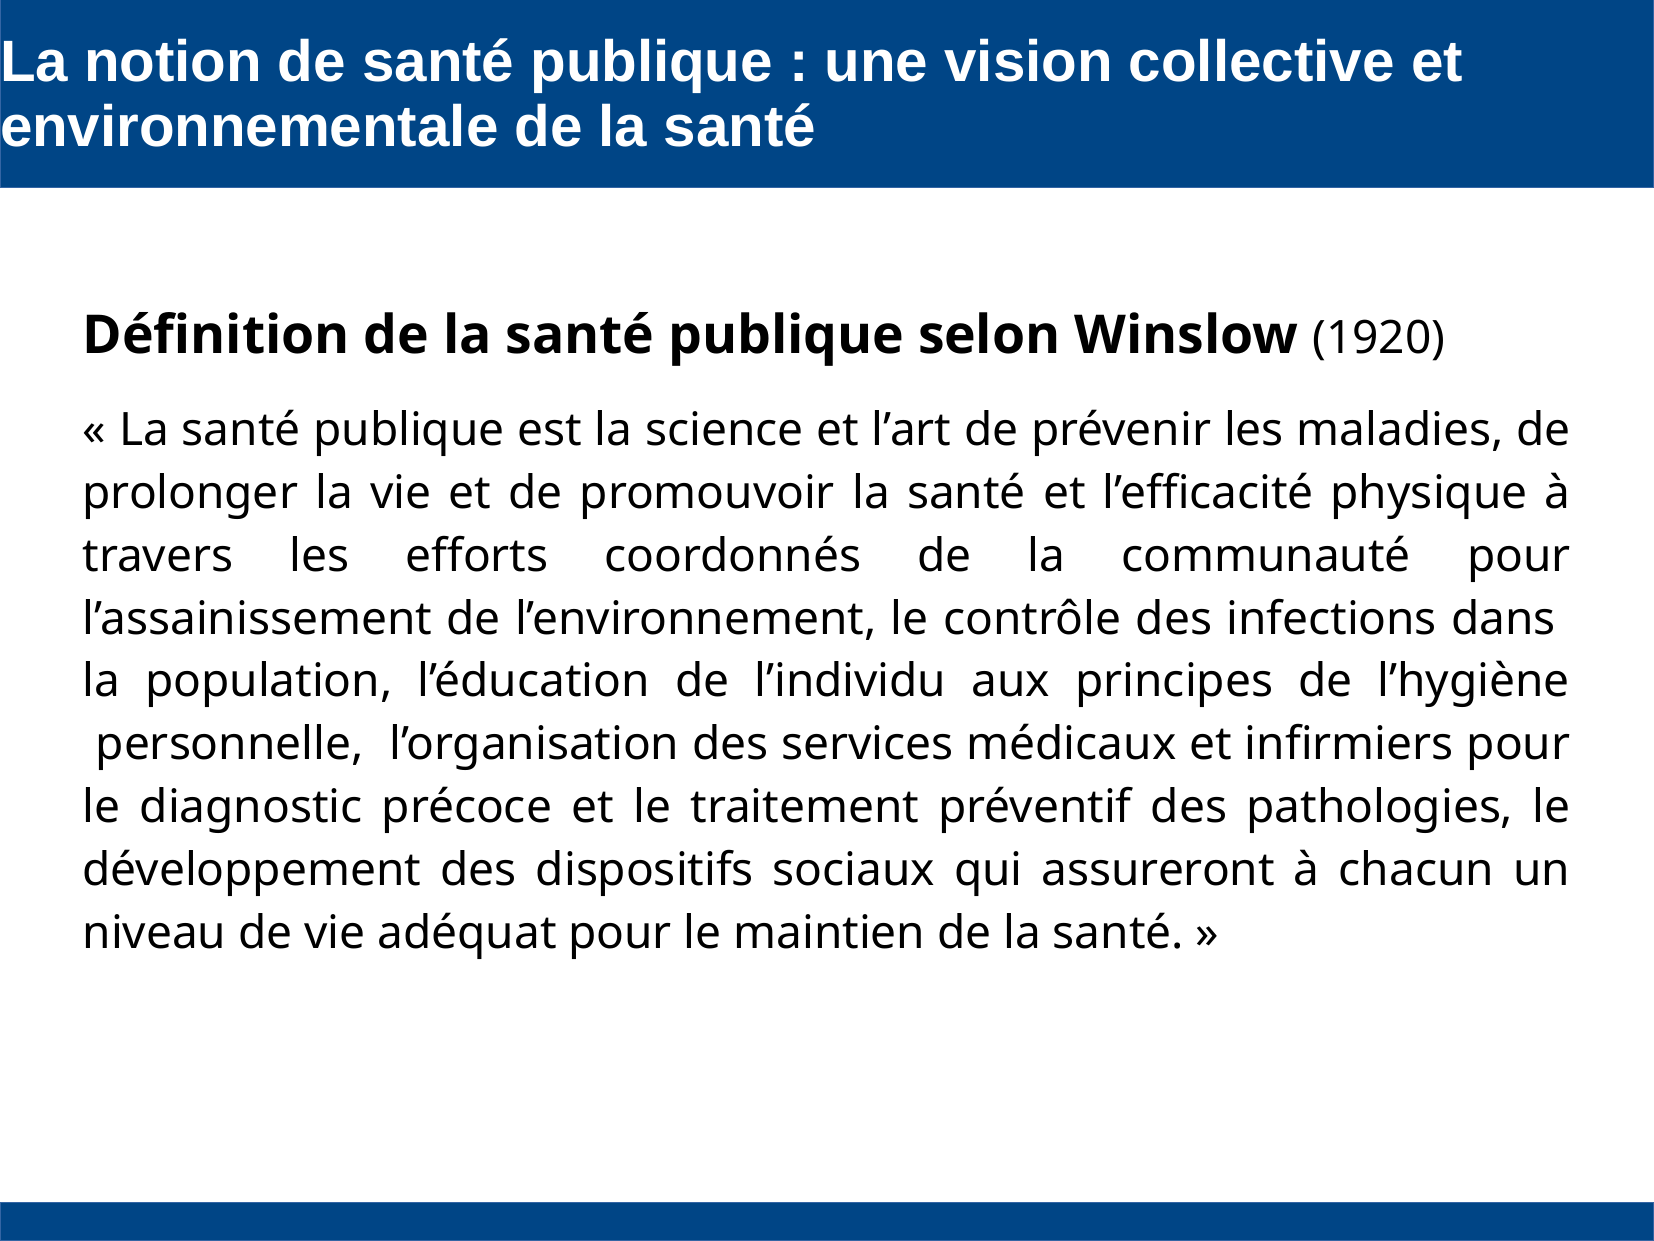

# La notion de santé publique : une vision collective et environnementale de la santé
Définition de la santé publique selon Winslow (1920)
« La santé publique est la science et l’art de prévenir les maladies, de prolonger la vie et de promouvoir la santé et l’efficacité physique à travers les efforts coordonnés de la communauté pour l’assainissement de l’environnement, le contrôle des infections dans la population, l’éducation de l’individu aux principes de l’hygiène personnelle, l’organisation des services médicaux et infirmiers pour le diagnostic précoce et le traitement préventif des pathologies, le développement des dispositifs sociaux qui assureront à chacun un niveau de vie adéquat pour le maintien de la santé. »